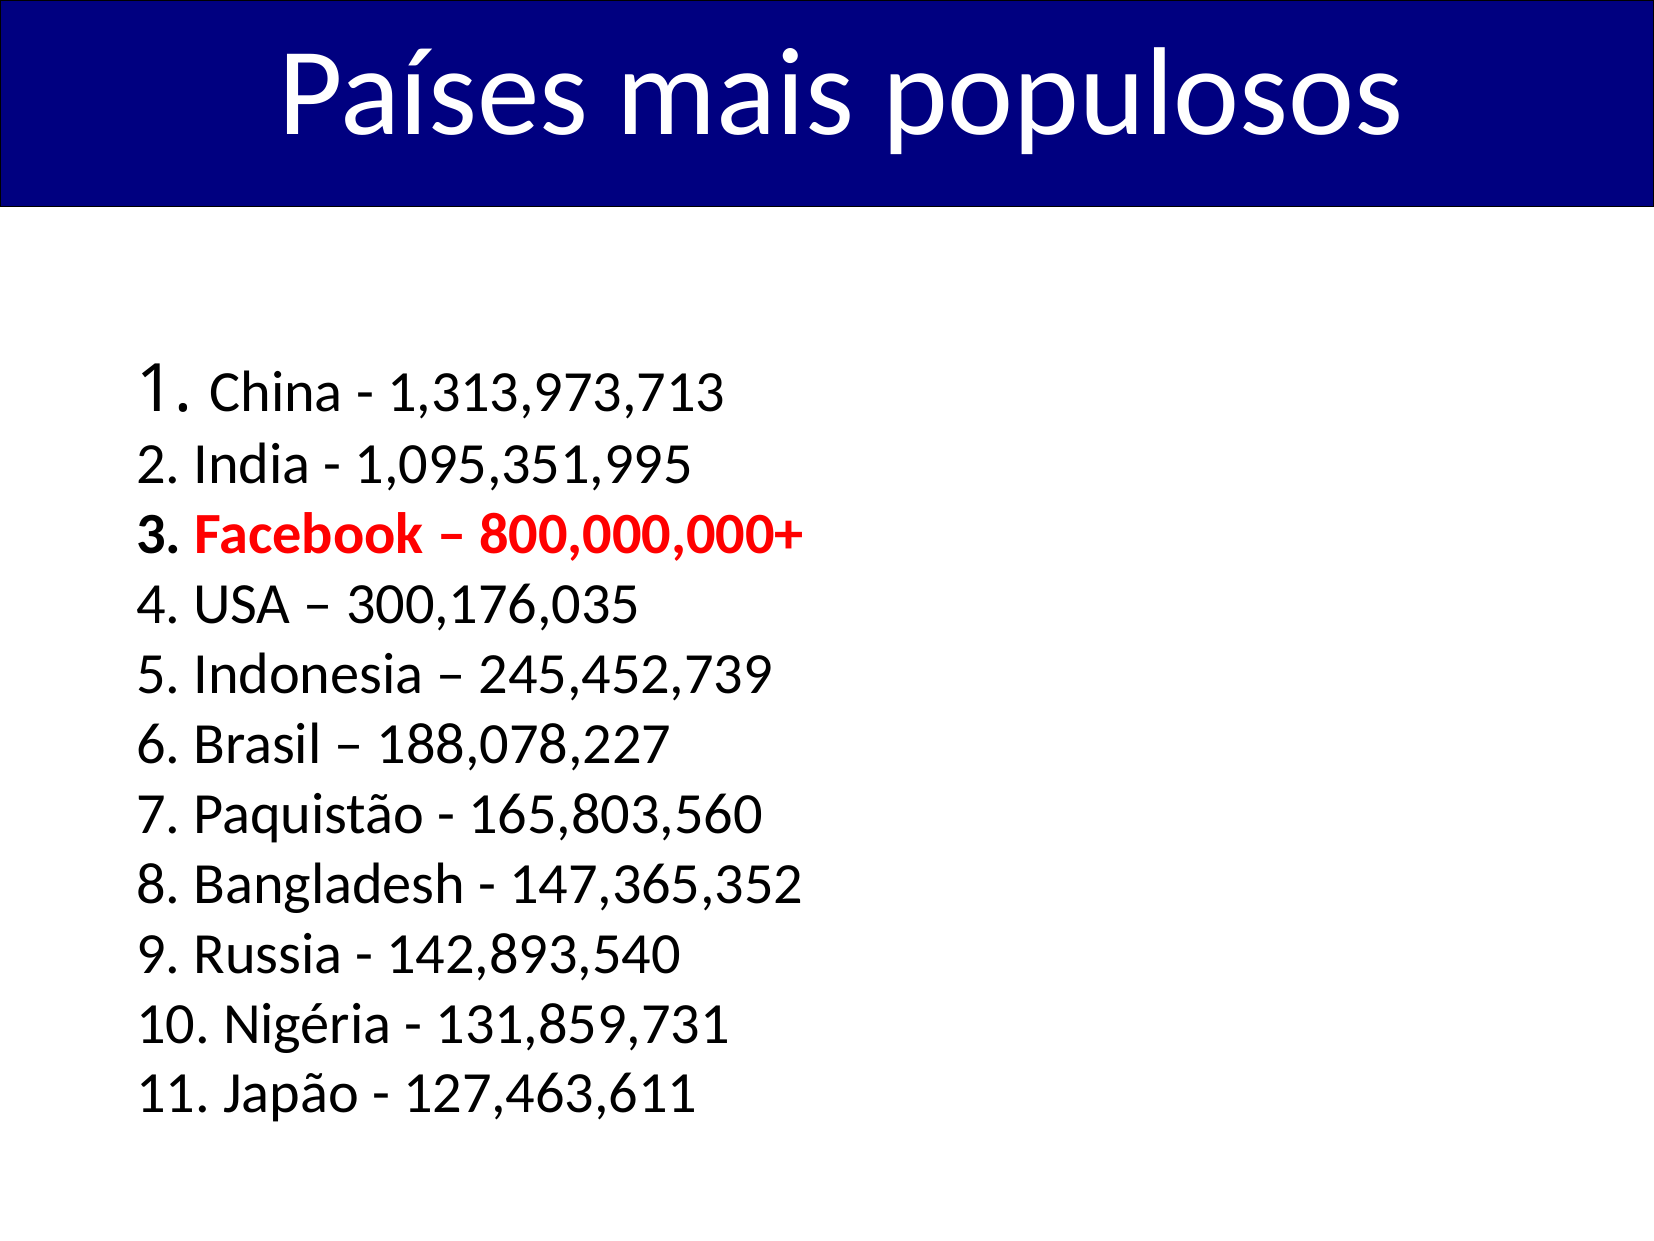

# Países mais populosos
 China - 1,313,973,713
 India - 1,095,351,995
 Facebook – 800,000,000+
 USA – 300,176,035
 Indonesia – 245,452,739
 Brasil – 188,078,227
 Paquistão - 165,803,560
 Bangladesh - 147,365,352
 Russia - 142,893,540
 Nigéria - 131,859,731
 Japão - 127,463,611